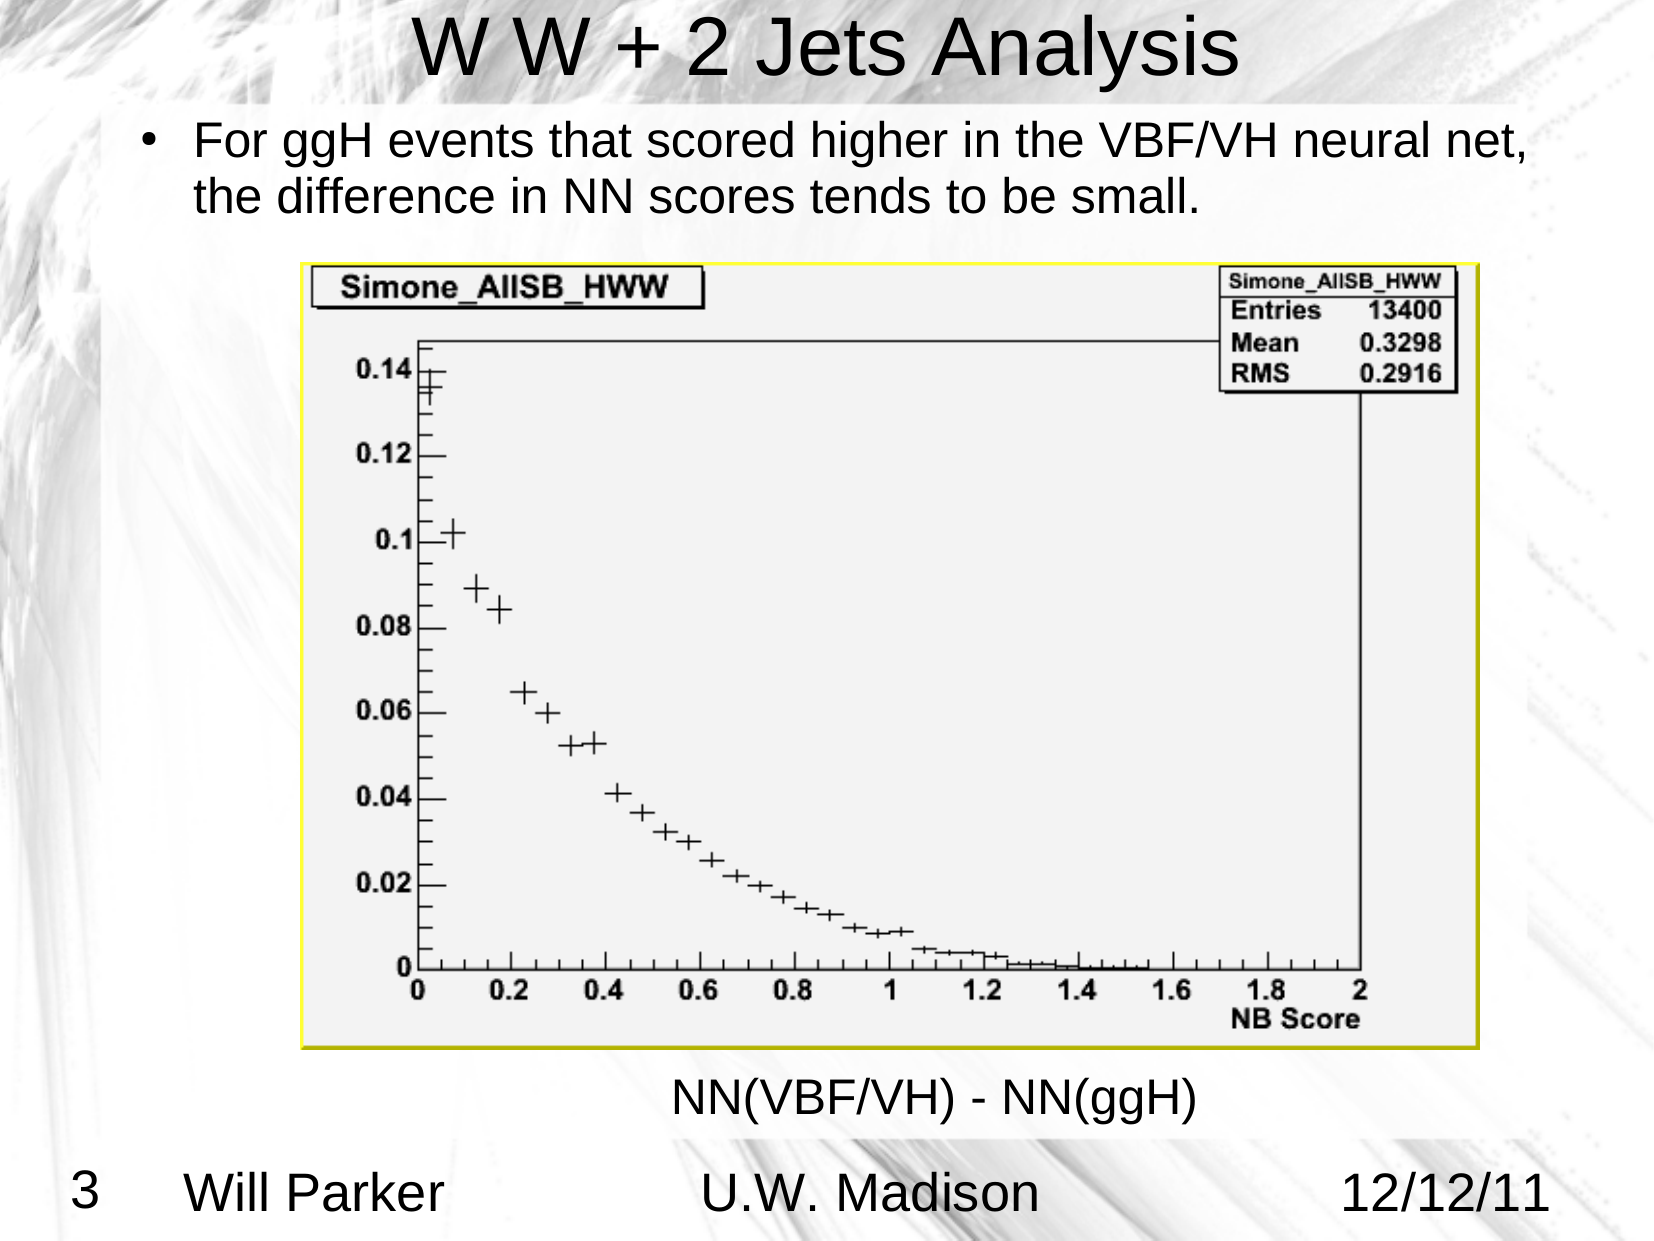

# W W + 2 Jets Analysis
For ggH events that scored higher in the VBF/VH neural net, the difference in NN scores tends to be small.
NN(VBF/VH) - NN(ggH)
3
Will Parker U.W. Madison 12/12/11